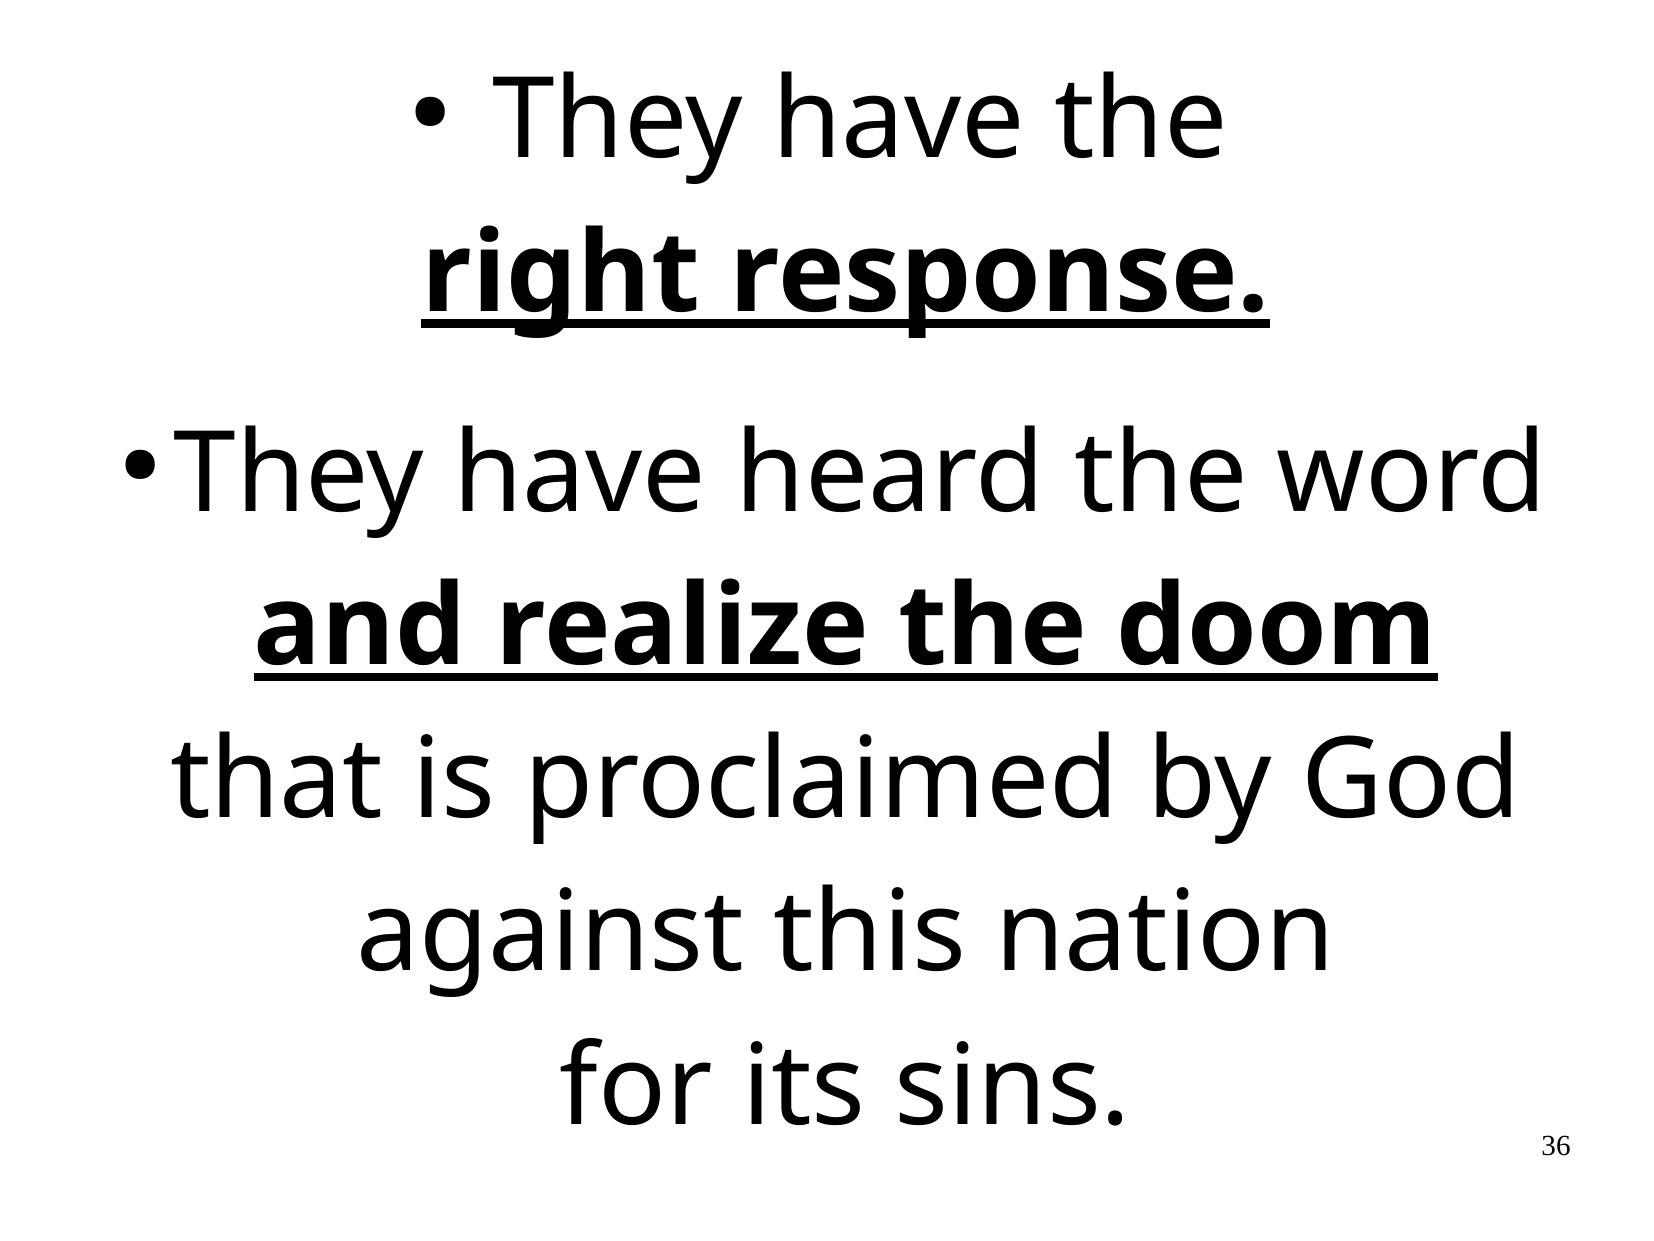

# They have the right response.
They have heard the word
and realize the doom
that is proclaimed by God
against this nation
for its sins.
36